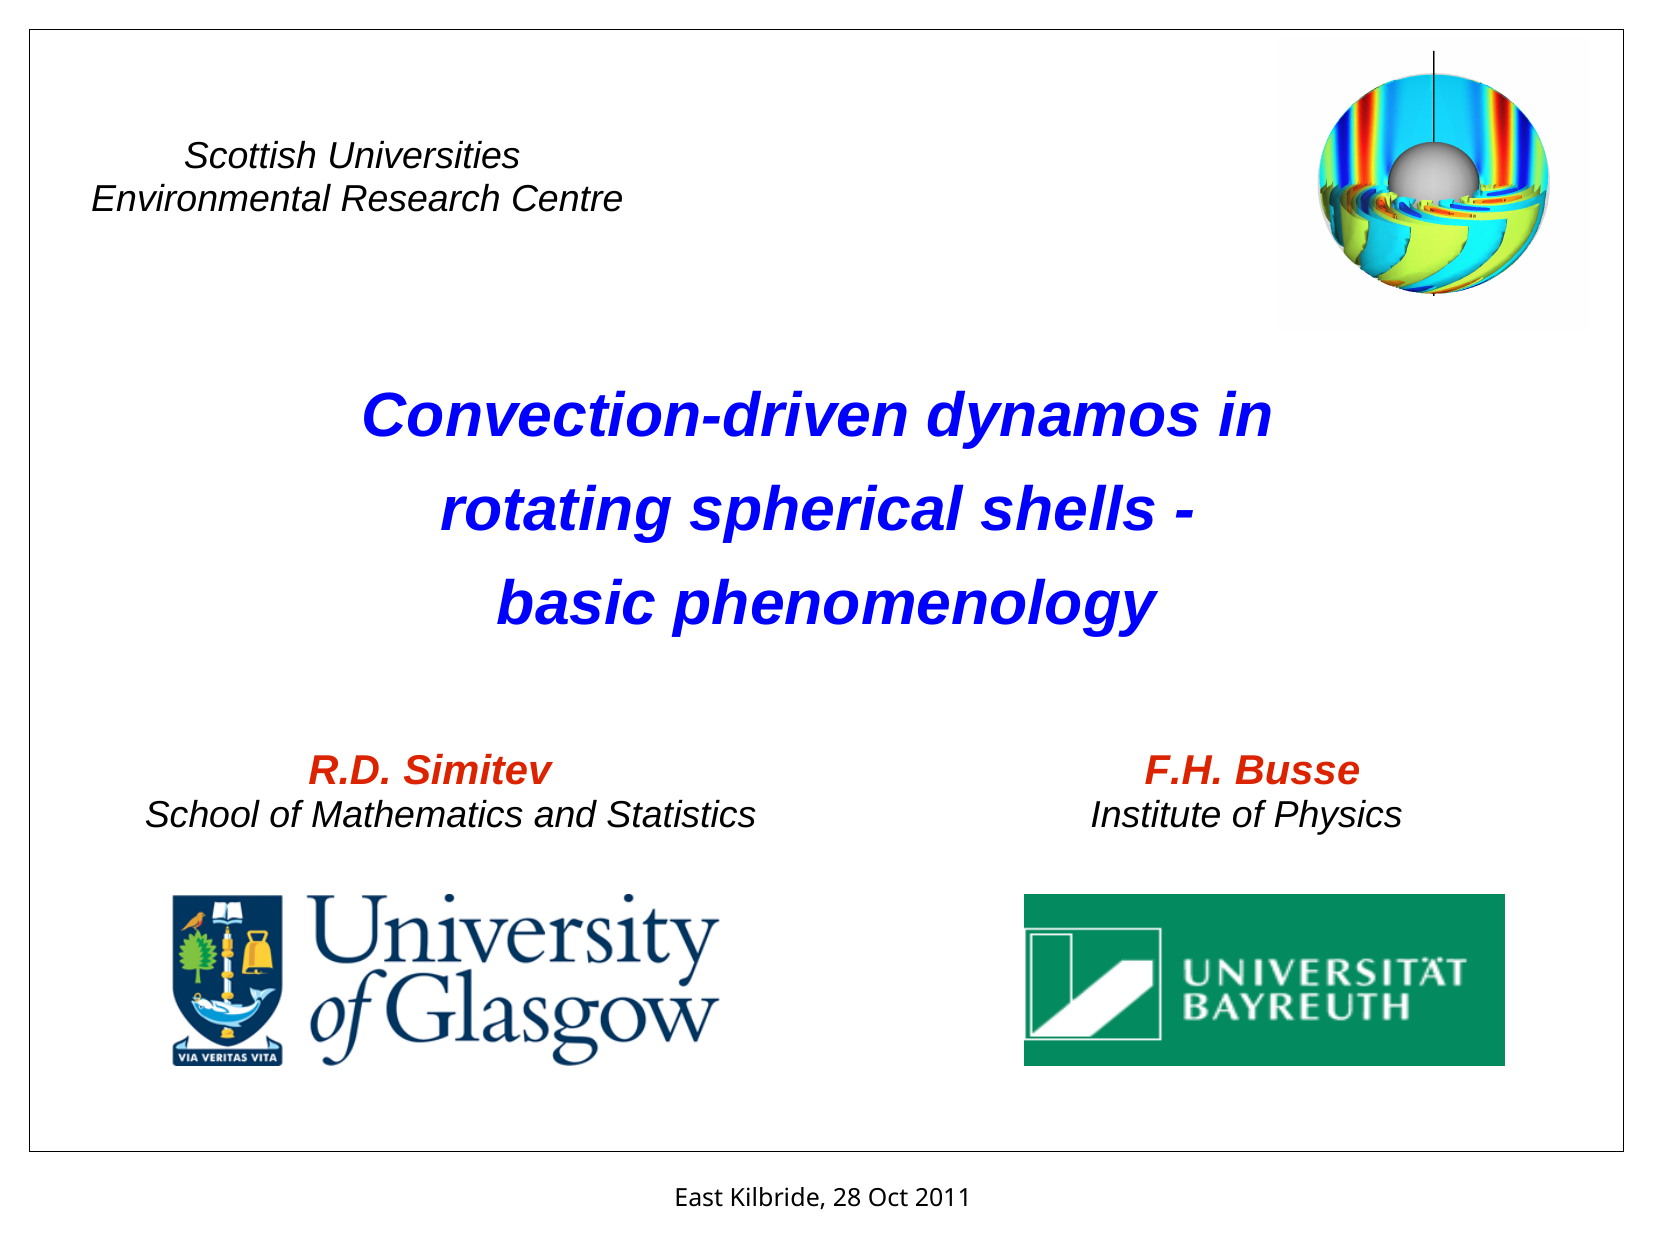

Scottish Universities
Environmental Research Centre
Convection-driven dynamos in
rotating spherical shells -
basic phenomenology
 F.H. Busse
 Institute of Physics
R.D. Simitev
School of Mathematics and Statistics
East Kilbride, 28 Oct 2011